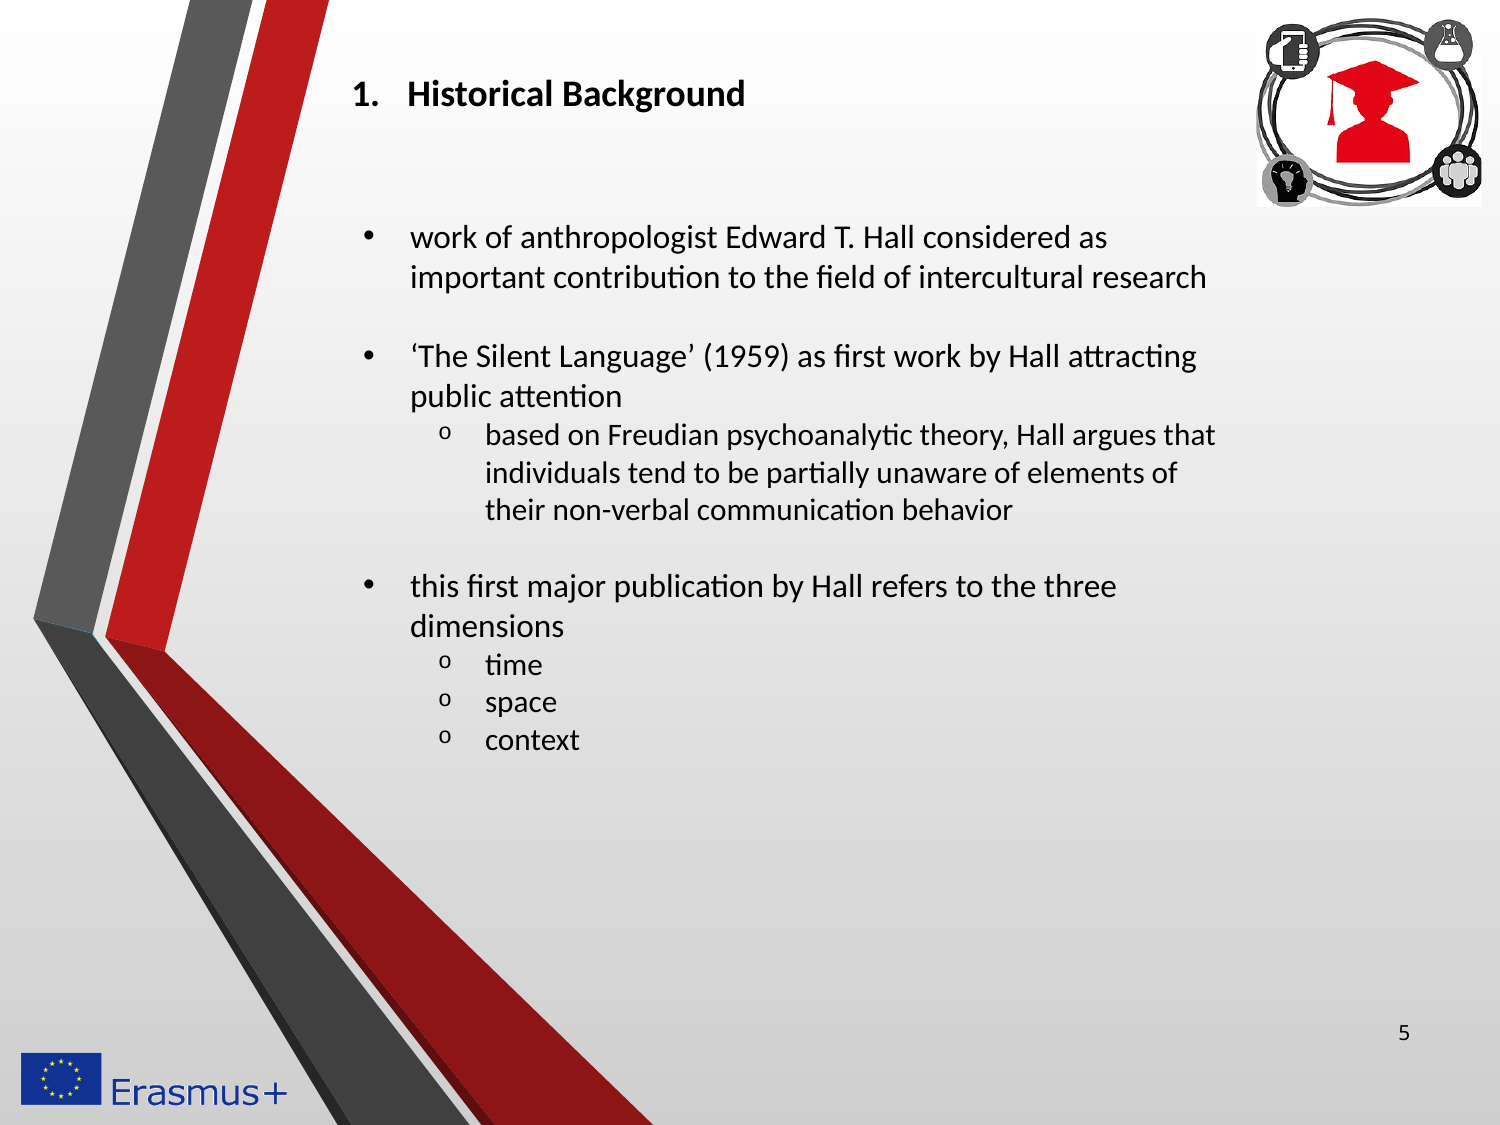

Historical Background
work of anthropologist Edward T. Hall considered as important contribution to the field of intercultural research
‘The Silent Language’ (1959) as first work by Hall attracting public attention
based on Freudian psychoanalytic theory, Hall argues that individuals tend to be partially unaware of elements of their non-verbal communication behavior
this first major publication by Hall refers to the three dimensions
time
space
context